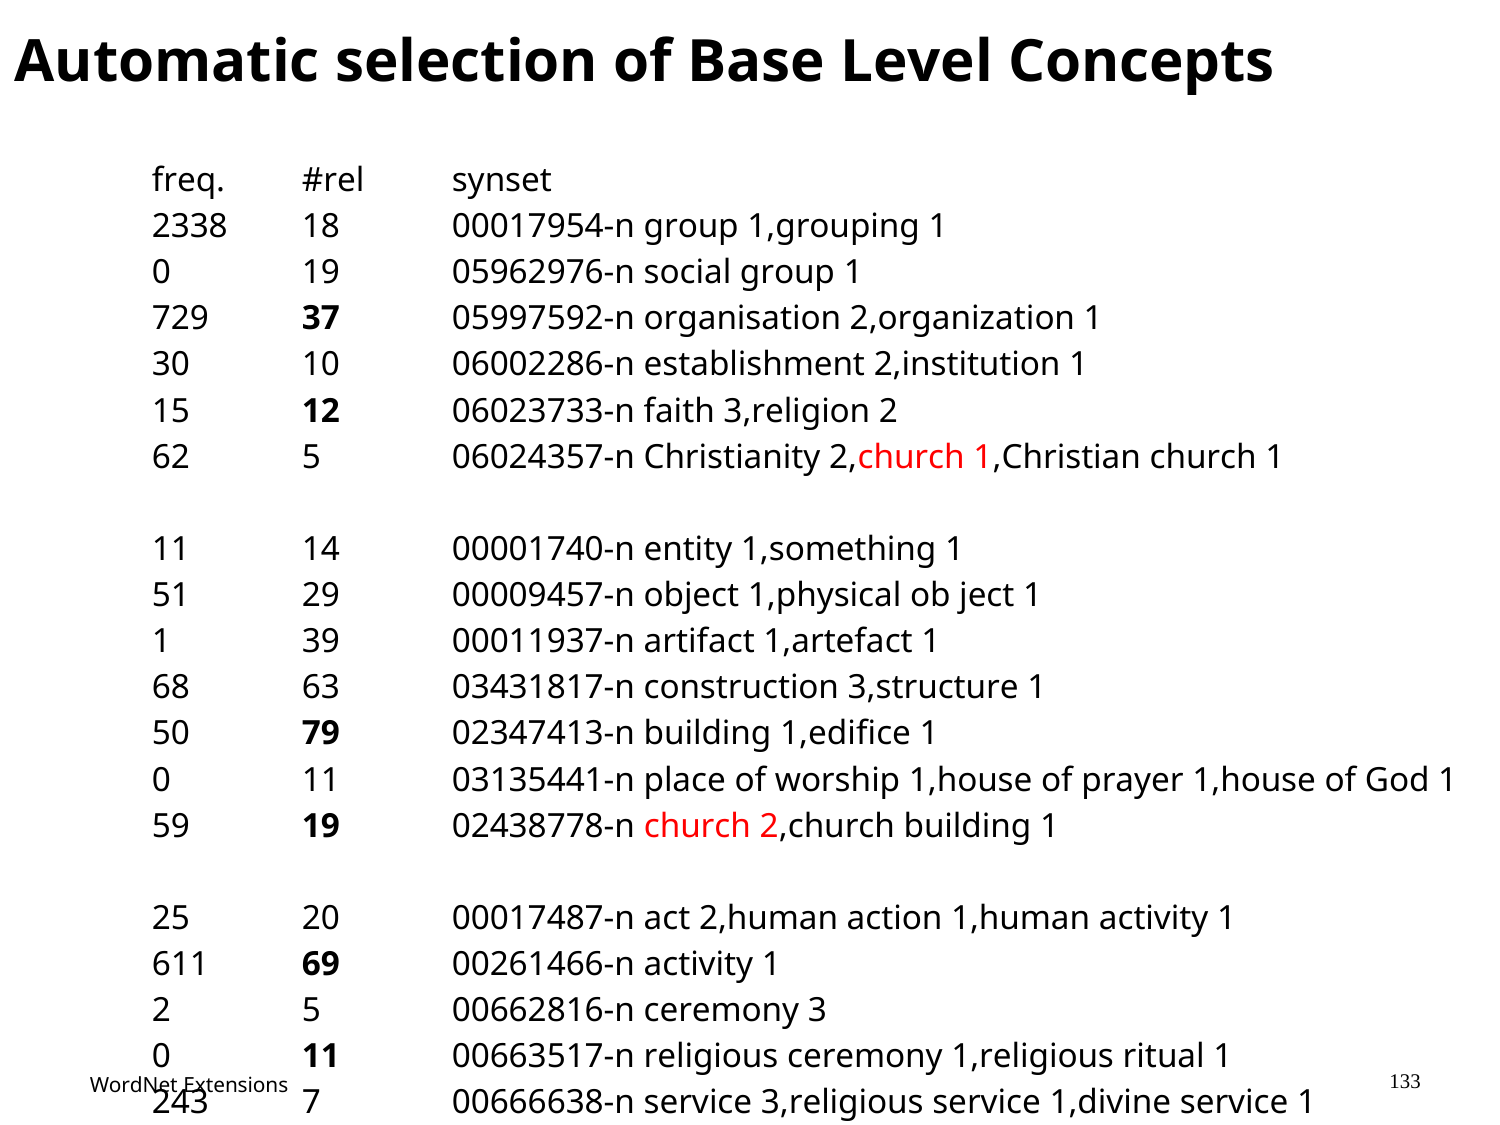

# Automatic selection of Base Level Concepts
 	freq. 	#rel 	synset
	2338 	18 	00017954-n group 1,grouping 1
 	0 	19 	05962976-n social group 1
 	729 	37 	05997592-n organisation 2,organization 1
 	30 	10 	06002286-n establishment 2,institution 1
 	15 	12 	06023733-n faith 3,religion 2
 	62 	5 	06024357-n Christianity 2,church 1,Christian church 1
	11 	14 	00001740-n entity 1,something 1
 	51 	29 	00009457-n object 1,physical ob ject 1
 	1 	39 	00011937-n artifact 1,artefact 1
 	68 	63 	03431817-n construction 3,structure 1
 	50 	79 	02347413-n building 1,ediﬁce 1
 	0 	11 	03135441-n place of worship 1,house of prayer 1,house of God 1
 	59 	19 	02438778-n church 2,church building 1
	25 	20 	00017487-n act 2,human action 1,human activity 1
 	611 	69 	00261466-n activity 1
 	2 	5 	00662816-n ceremony 3
 	0 	11 	00663517-n religious ceremony 1,religious ritual 1
 	243 	7 	00666638-n service 3,religious service 1,divine service 1
 	11 	1 	00666912-n church 3,church service 1
133